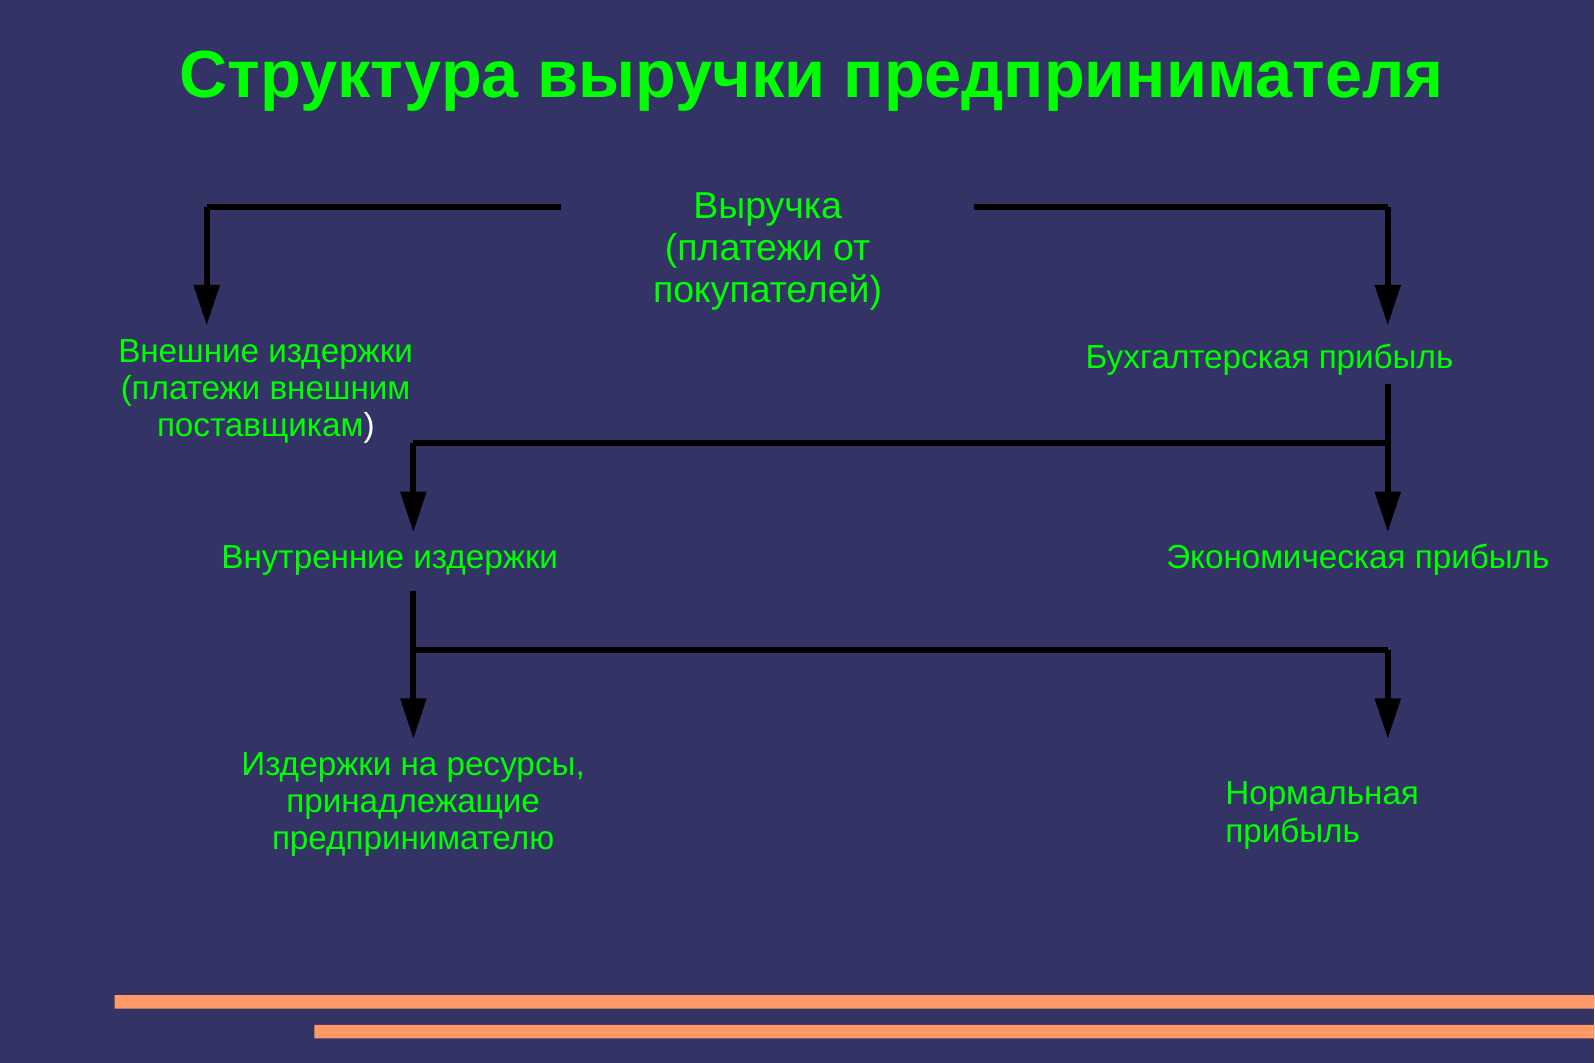

Структура выручки предпринимателя
Выручка
(платежи от покупателей)
Внешние издержки
(платежи внешним поставщикам)
Бухгалтерская прибыль
Внутренние издержки
Экономическая прибыль
Издержки на ресурсы, принадлежащие предпринимателю
Нормальная прибыль